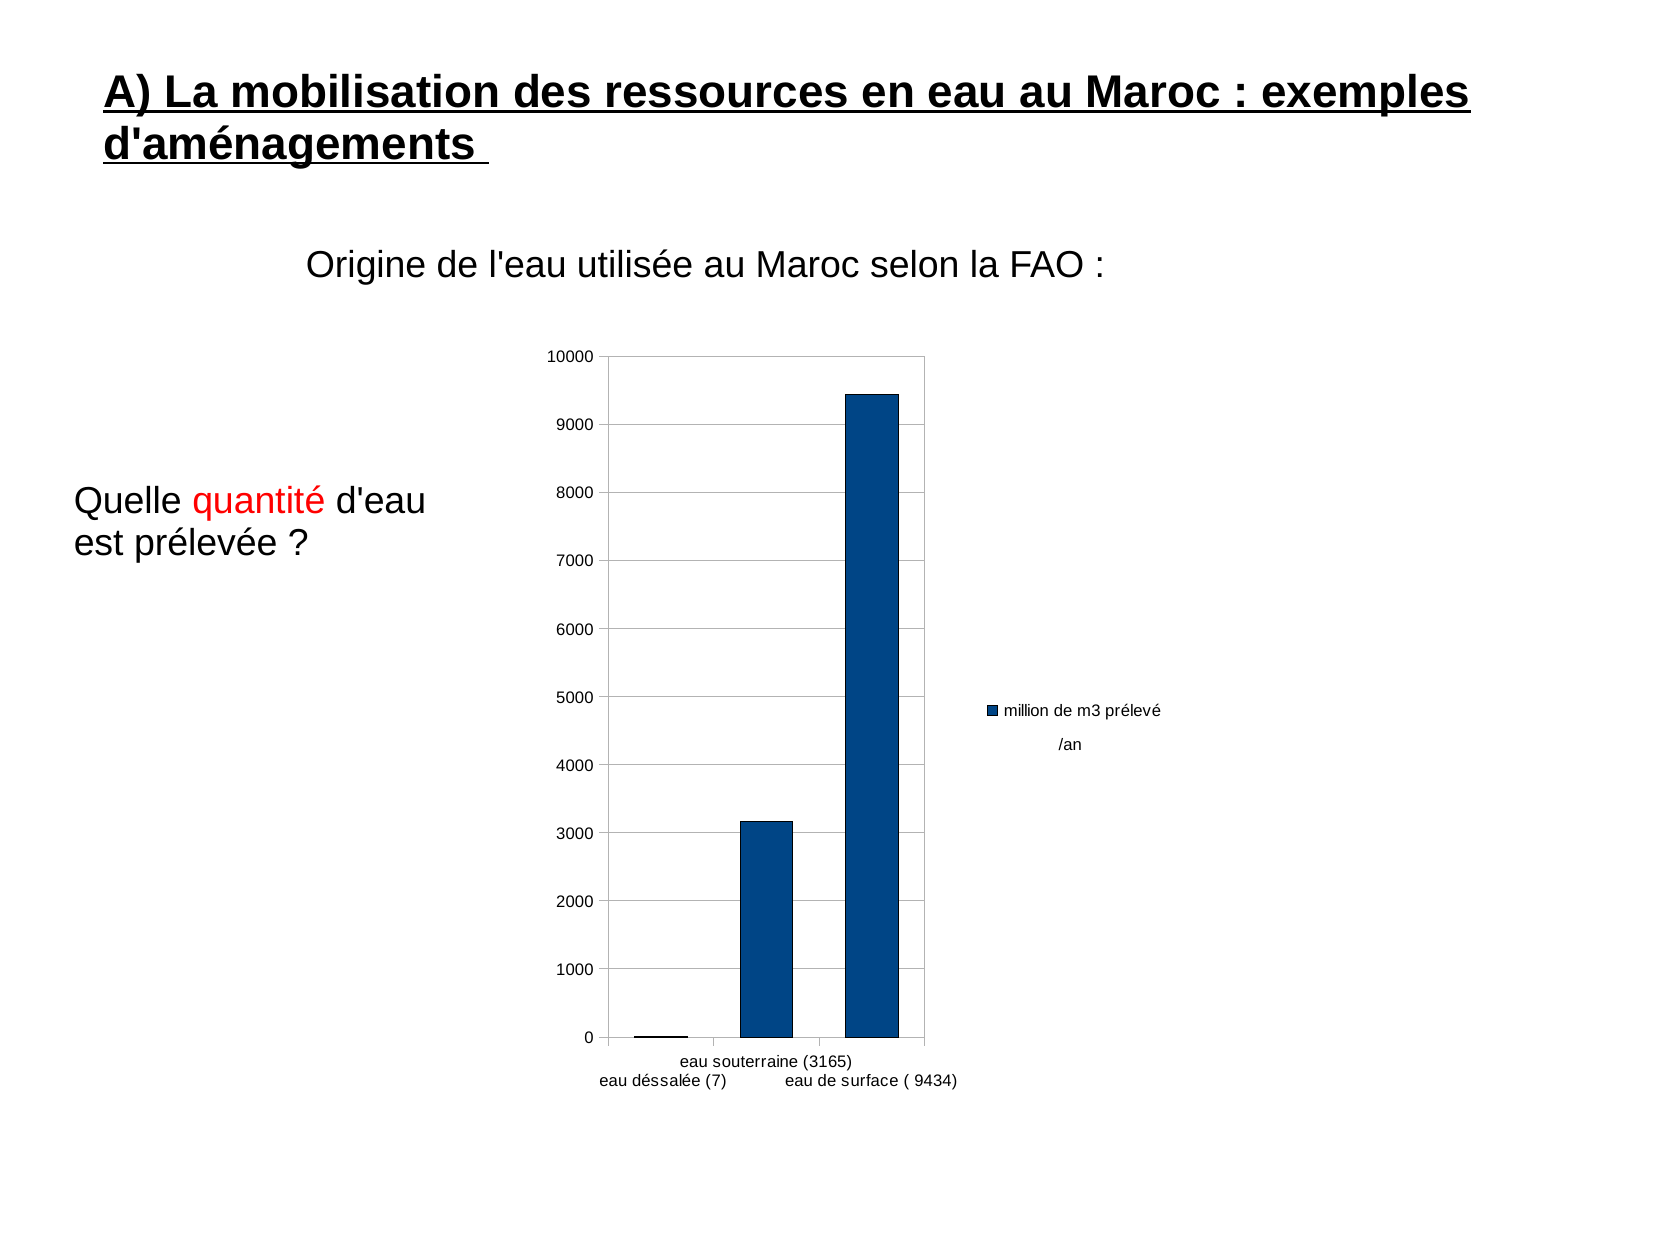

A) La mobilisation des ressources en eau au Maroc : exemples d'aménagements
Origine de l'eau utilisée au Maroc selon la FAO :
### Chart
| Category | million de m3 prélevé |
|---|---|
| eau déssalée (7) | 7.0 |
| eau souterraine (3165) | 3165.0 |
| eau de surface ( 9434) | 9434.0 |Quelle quantité d'eau
est prélevée ?
 /an